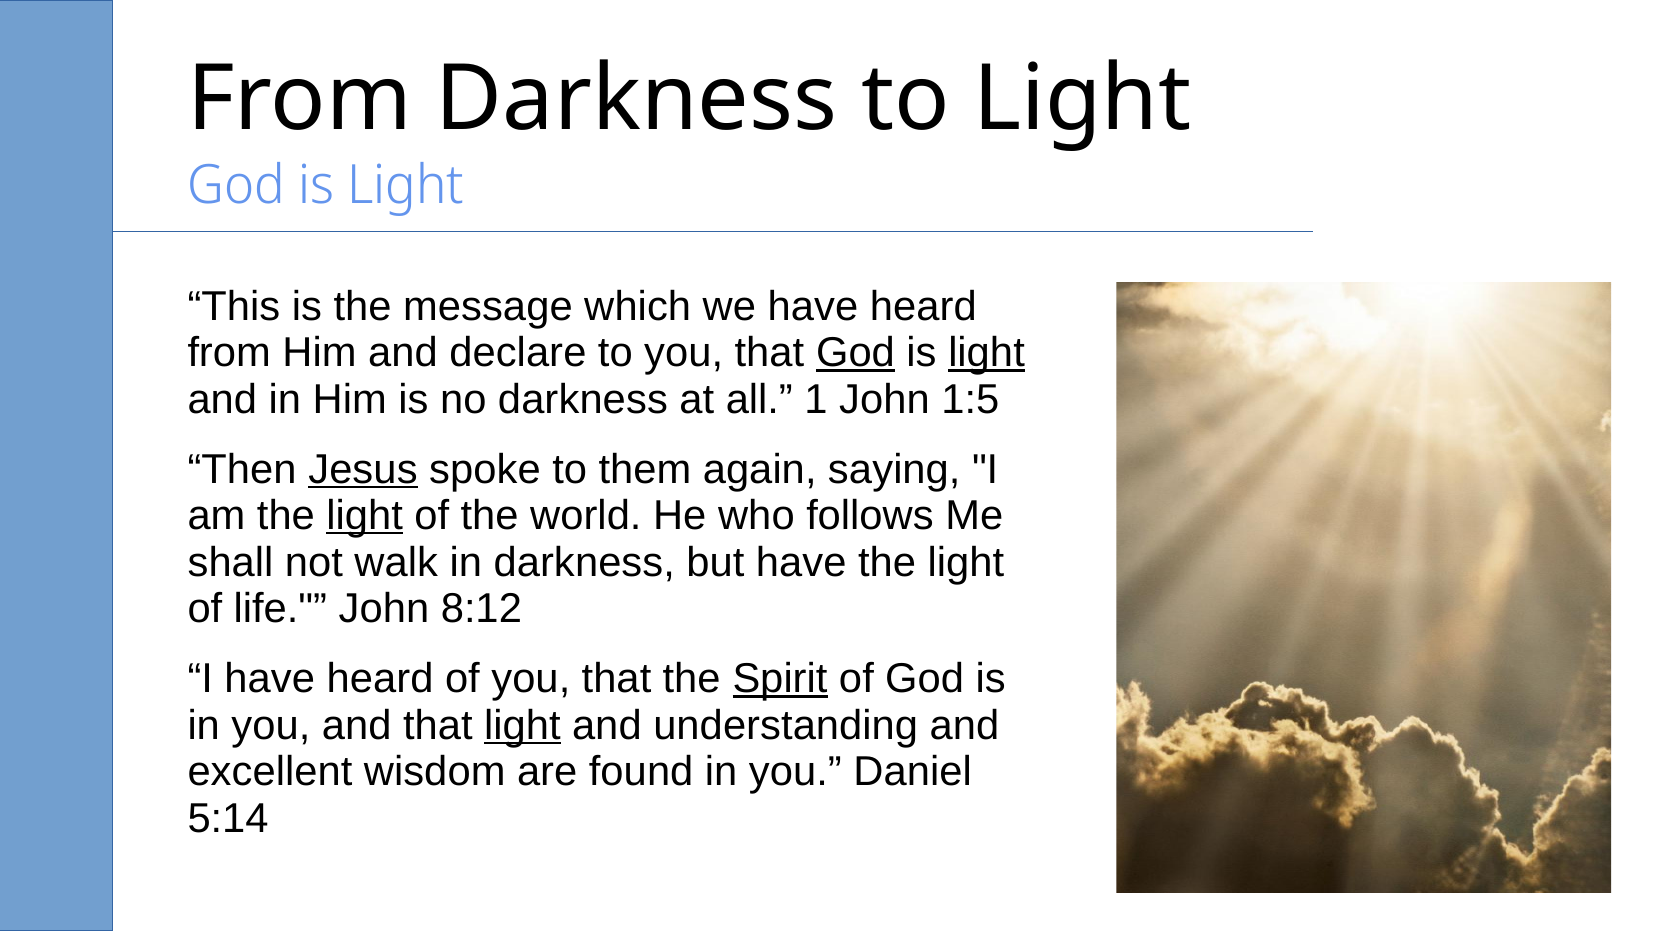

# From Darkness to Light
God is Light
“This is the message which we have heard from Him and declare to you, that God is light and in Him is no darkness at all.” 1 John 1:5
“Then Jesus spoke to them again, saying, "I am the light of the world. He who follows Me shall not walk in darkness, but have the light of life."” John 8:12
“I have heard of you, that the Spirit of God is in you, and that light and understanding and excellent wisdom are found in you.” Daniel 5:14